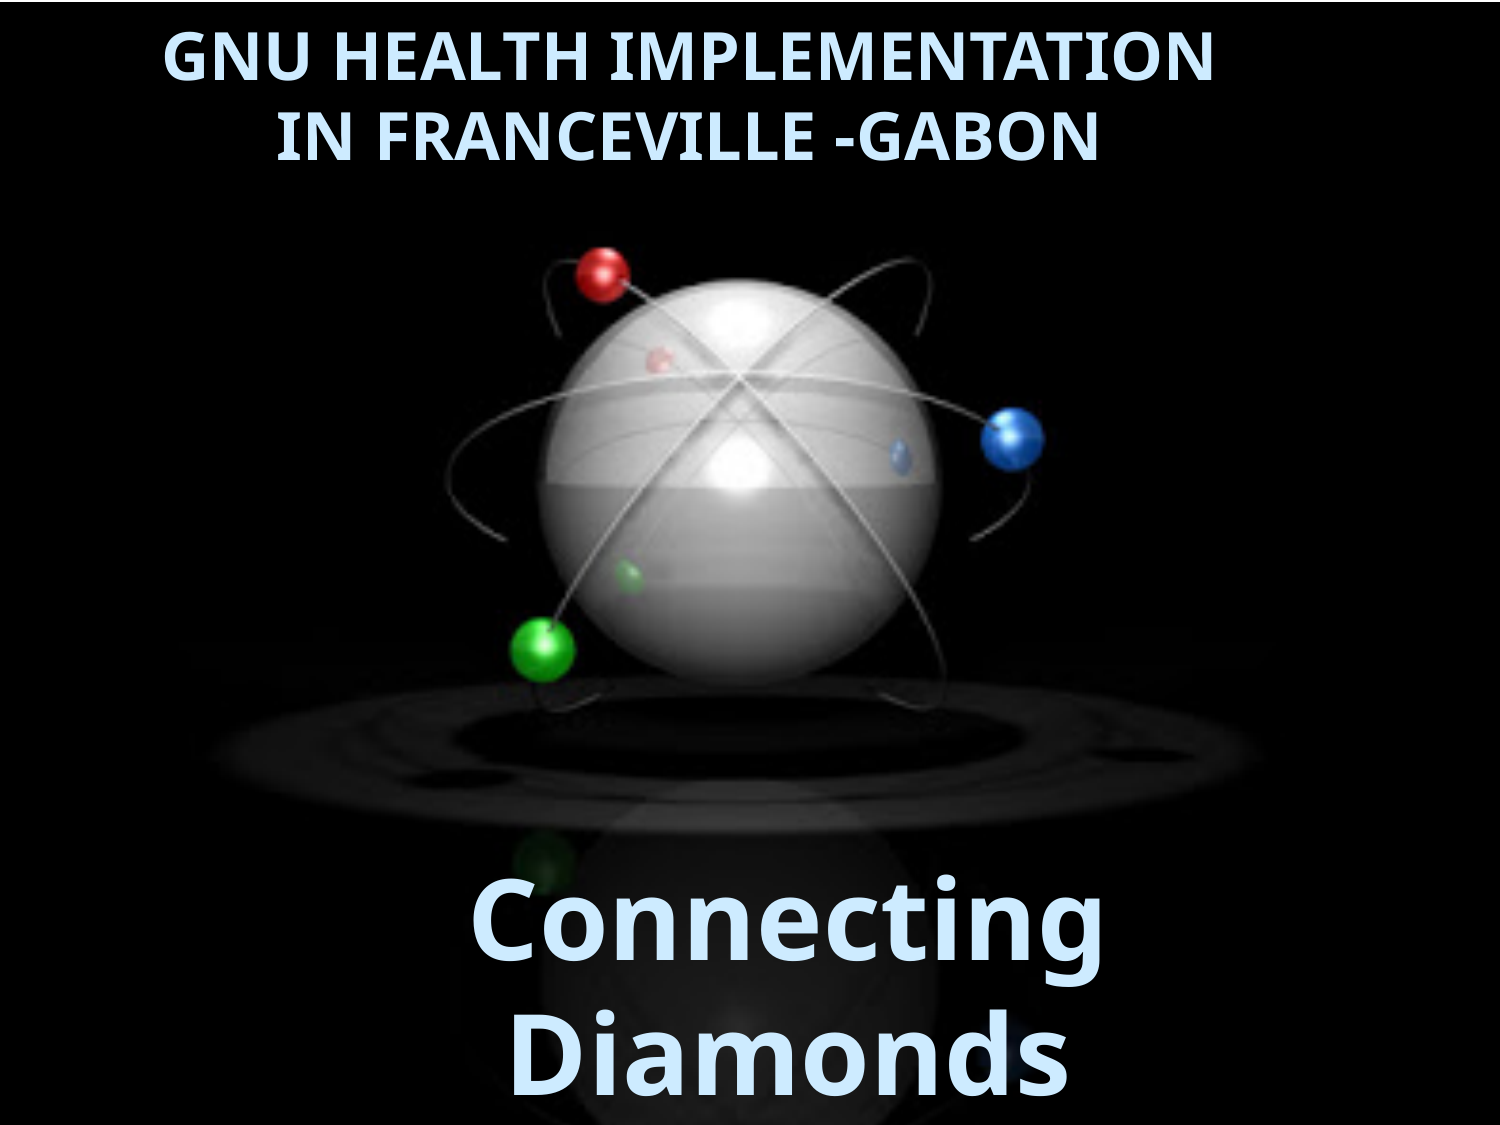

GNU HEALTH IMPLEMENTATION
IN FRANCEVILLE -GABON
#
Connecting Diamonds
Serving the Voiceless